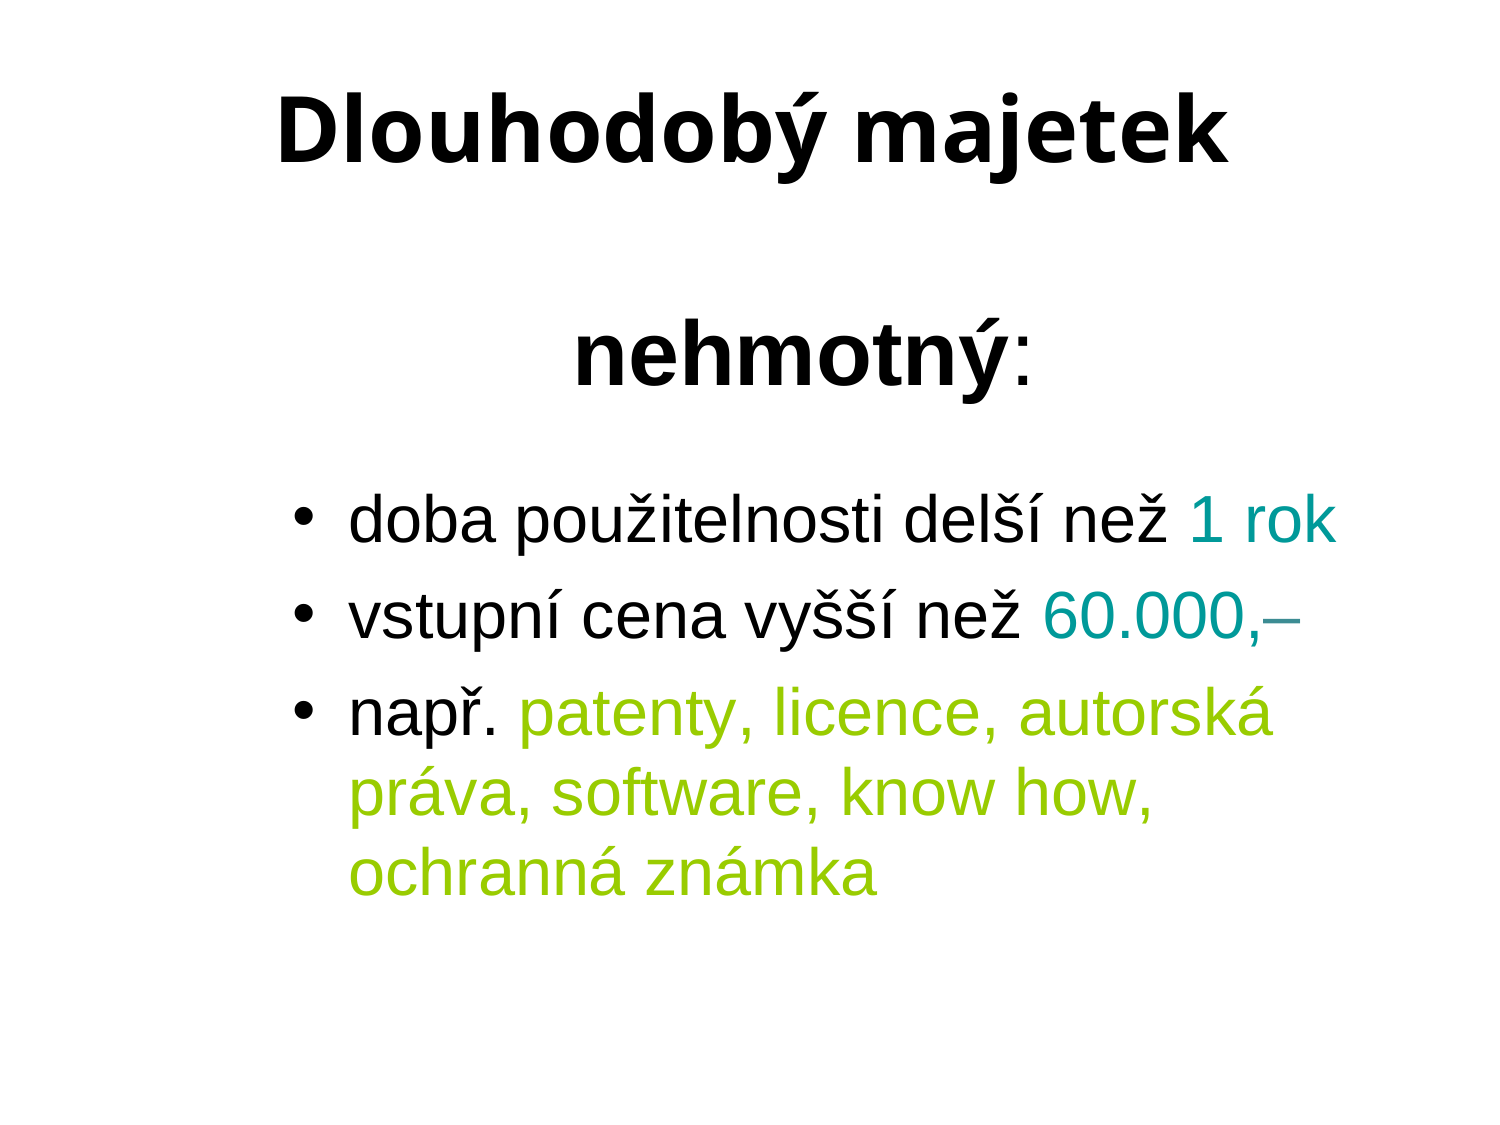

Dlouhodobý majetek
# nehmotný:
doba použitelnosti delší než 1 rok
vstupní cena vyšší než 60.000,–
např. patenty, licence, autorská práva, software, know how, ochranná známka